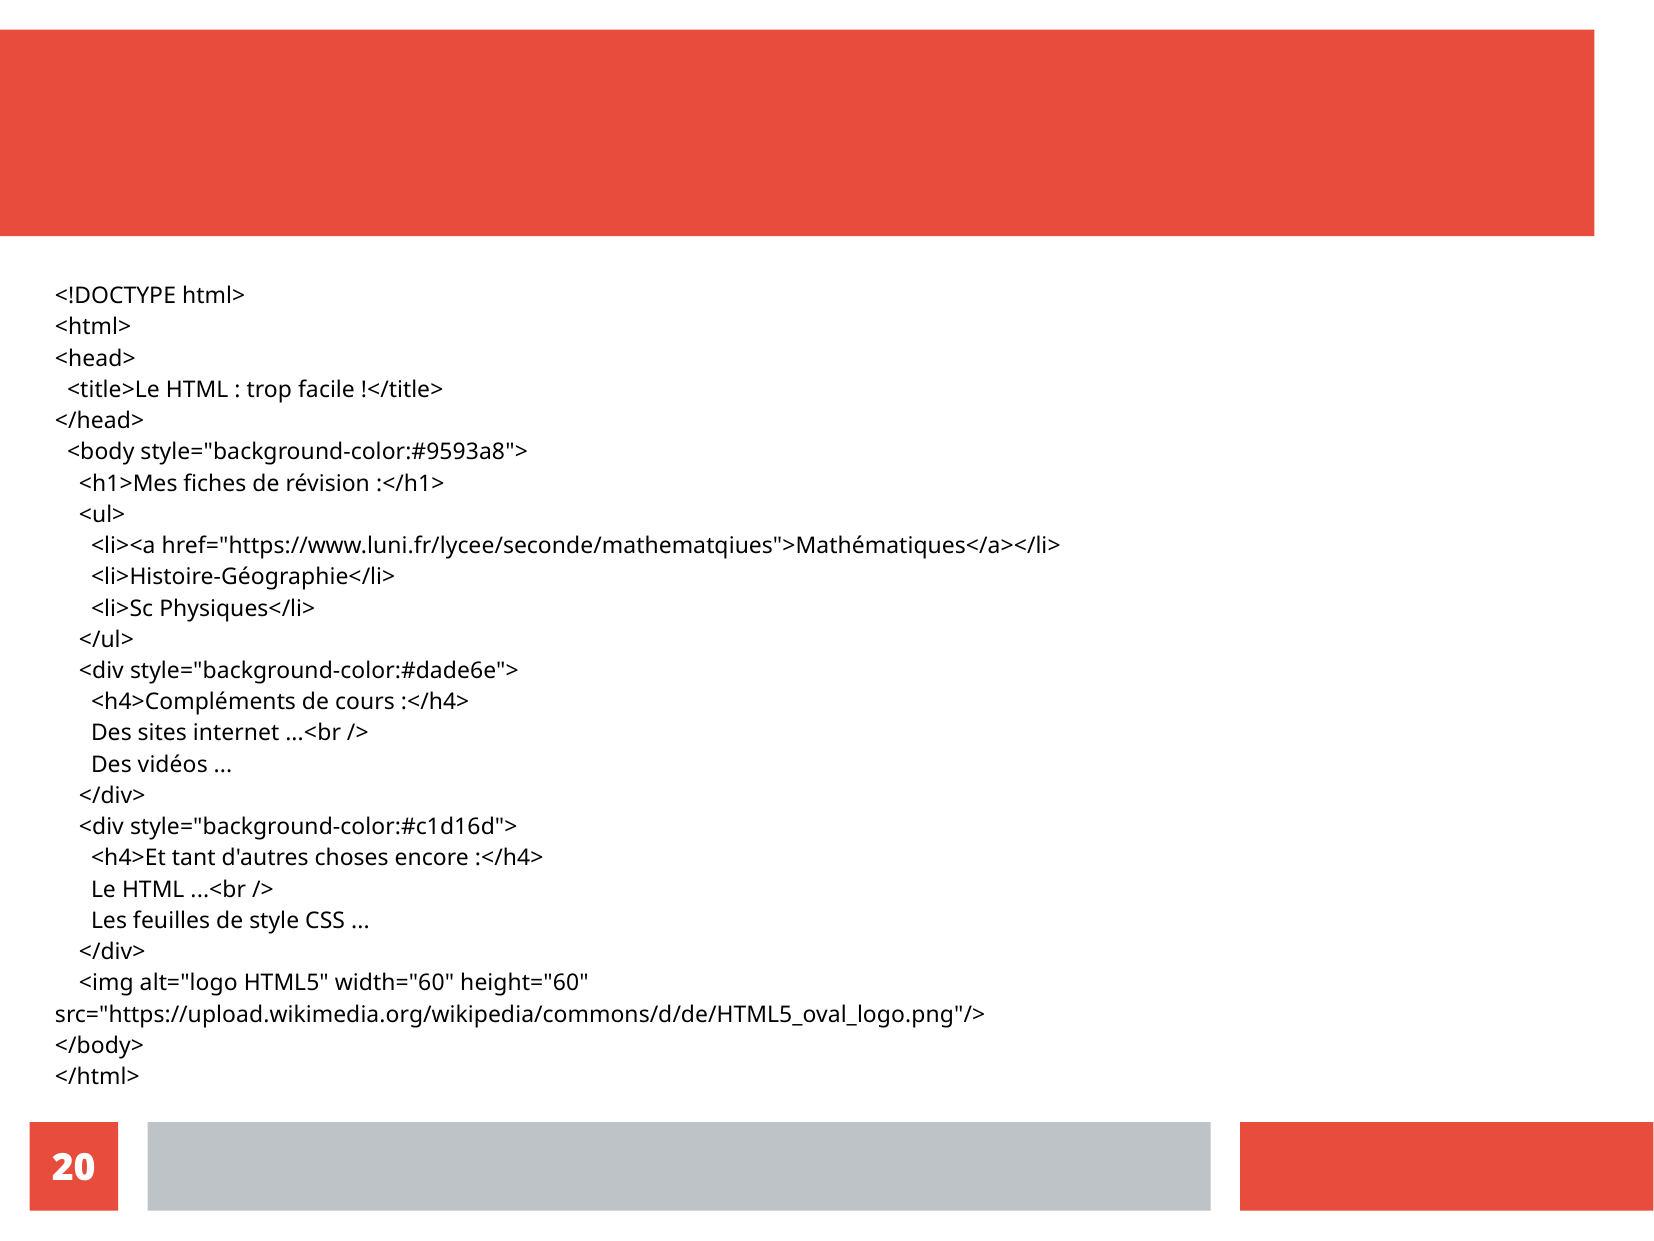

<!DOCTYPE html>
<html>
<head>
 <title>Le HTML : trop facile !</title>
</head>
 <body style="background-color:#9593a8">
 <h1>Mes fiches de révision :</h1>
 <ul>
 <li><a href="https://www.luni.fr/lycee/seconde/mathematqiues">Mathématiques</a></li>
 <li>Histoire-Géographie</li>
 <li>Sc Physiques</li>
 </ul>
 <div style="background-color:#dade6e">
 <h4>Compléments de cours :</h4>
 Des sites internet ...<br />
 Des vidéos ...
 </div>
 <div style="background-color:#c1d16d">
 <h4>Et tant d'autres choses encore :</h4>
 Le HTML ...<br />
 Les feuilles de style CSS ...
 </div>
 <img alt="logo HTML5" width="60" height="60" src="https://upload.wikimedia.org/wikipedia/commons/d/de/HTML5_oval_logo.png"/>
</body>
</html>
20